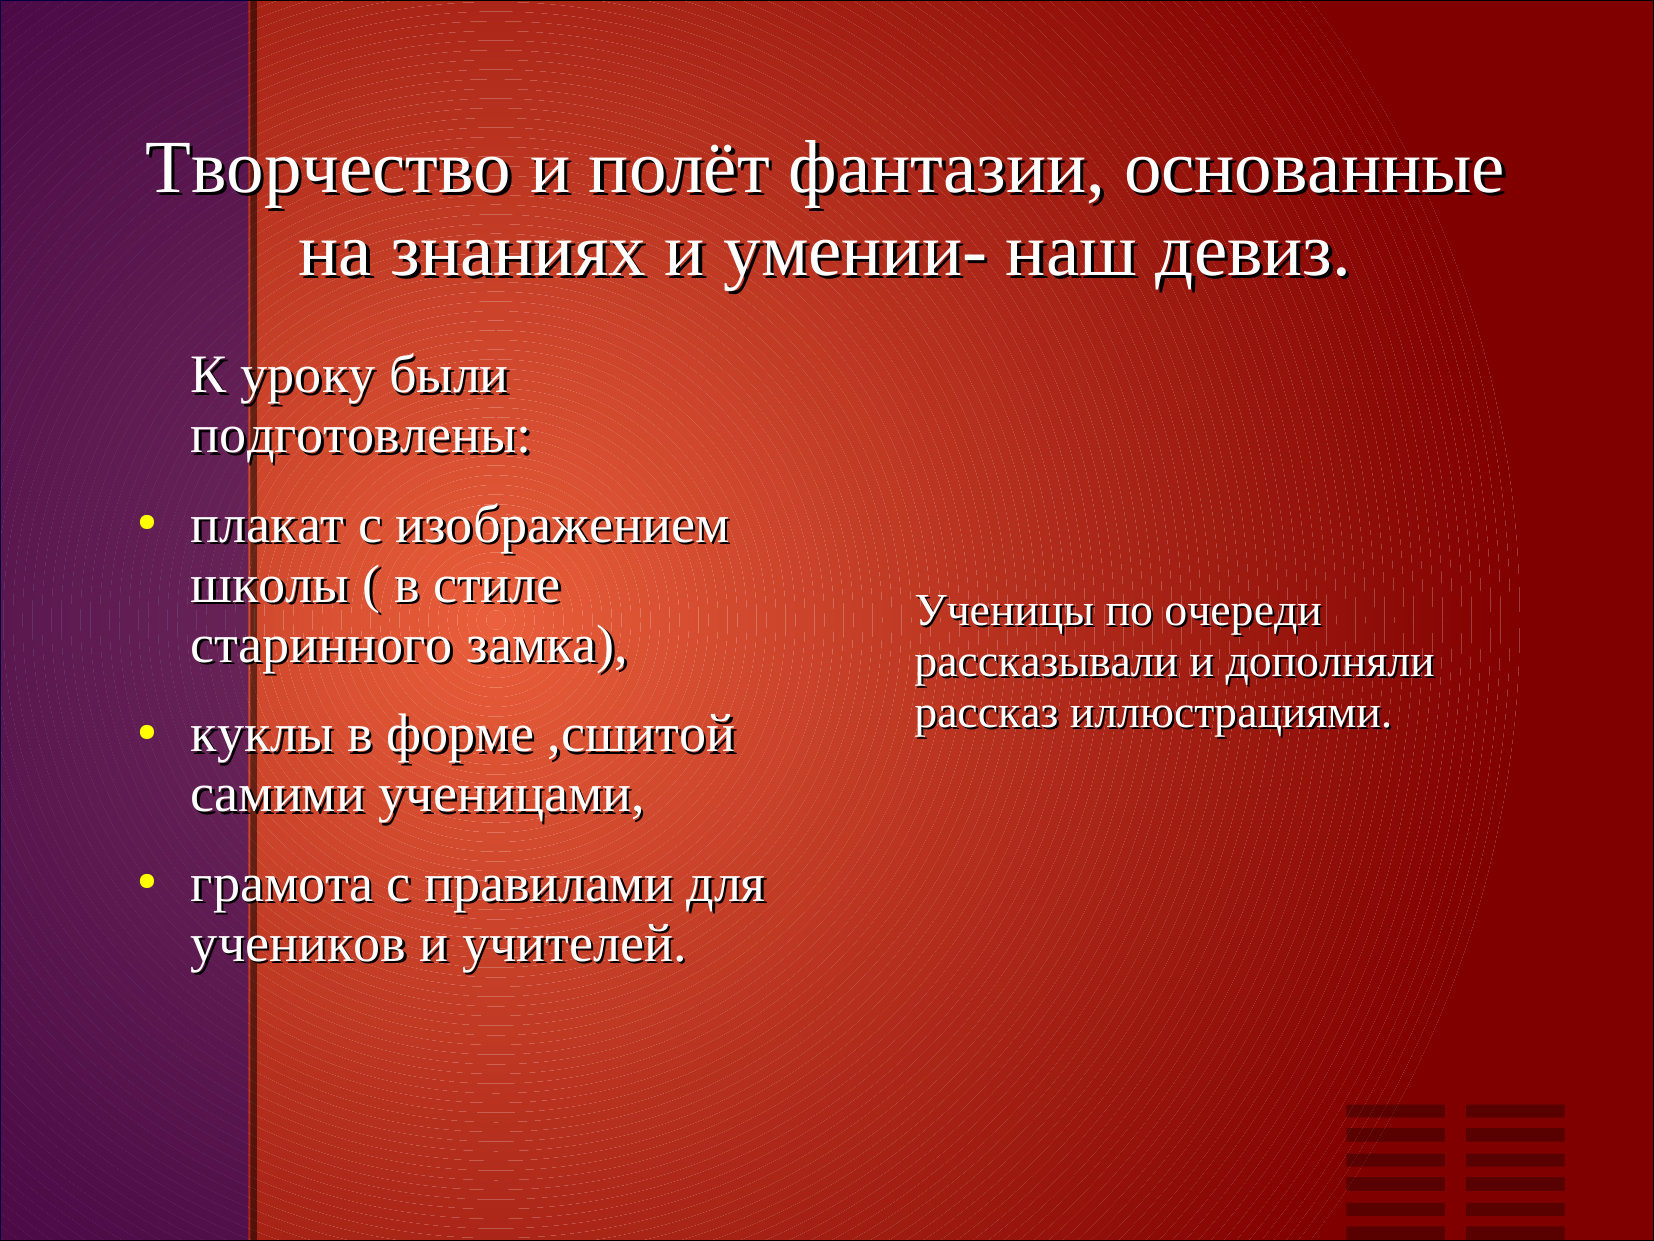

# Творчество и полёт фантазии, основанные на знаниях и умении- наш девиз.
К уроку были подготовлены:
плакат с изображением школы ( в стиле старинного замка),
куклы в форме ,сшитой самими ученицами,
грамота с правилами для учеников и учителей.
Ученицы по очереди рассказывали и дополняли рассказ иллюстрациями.